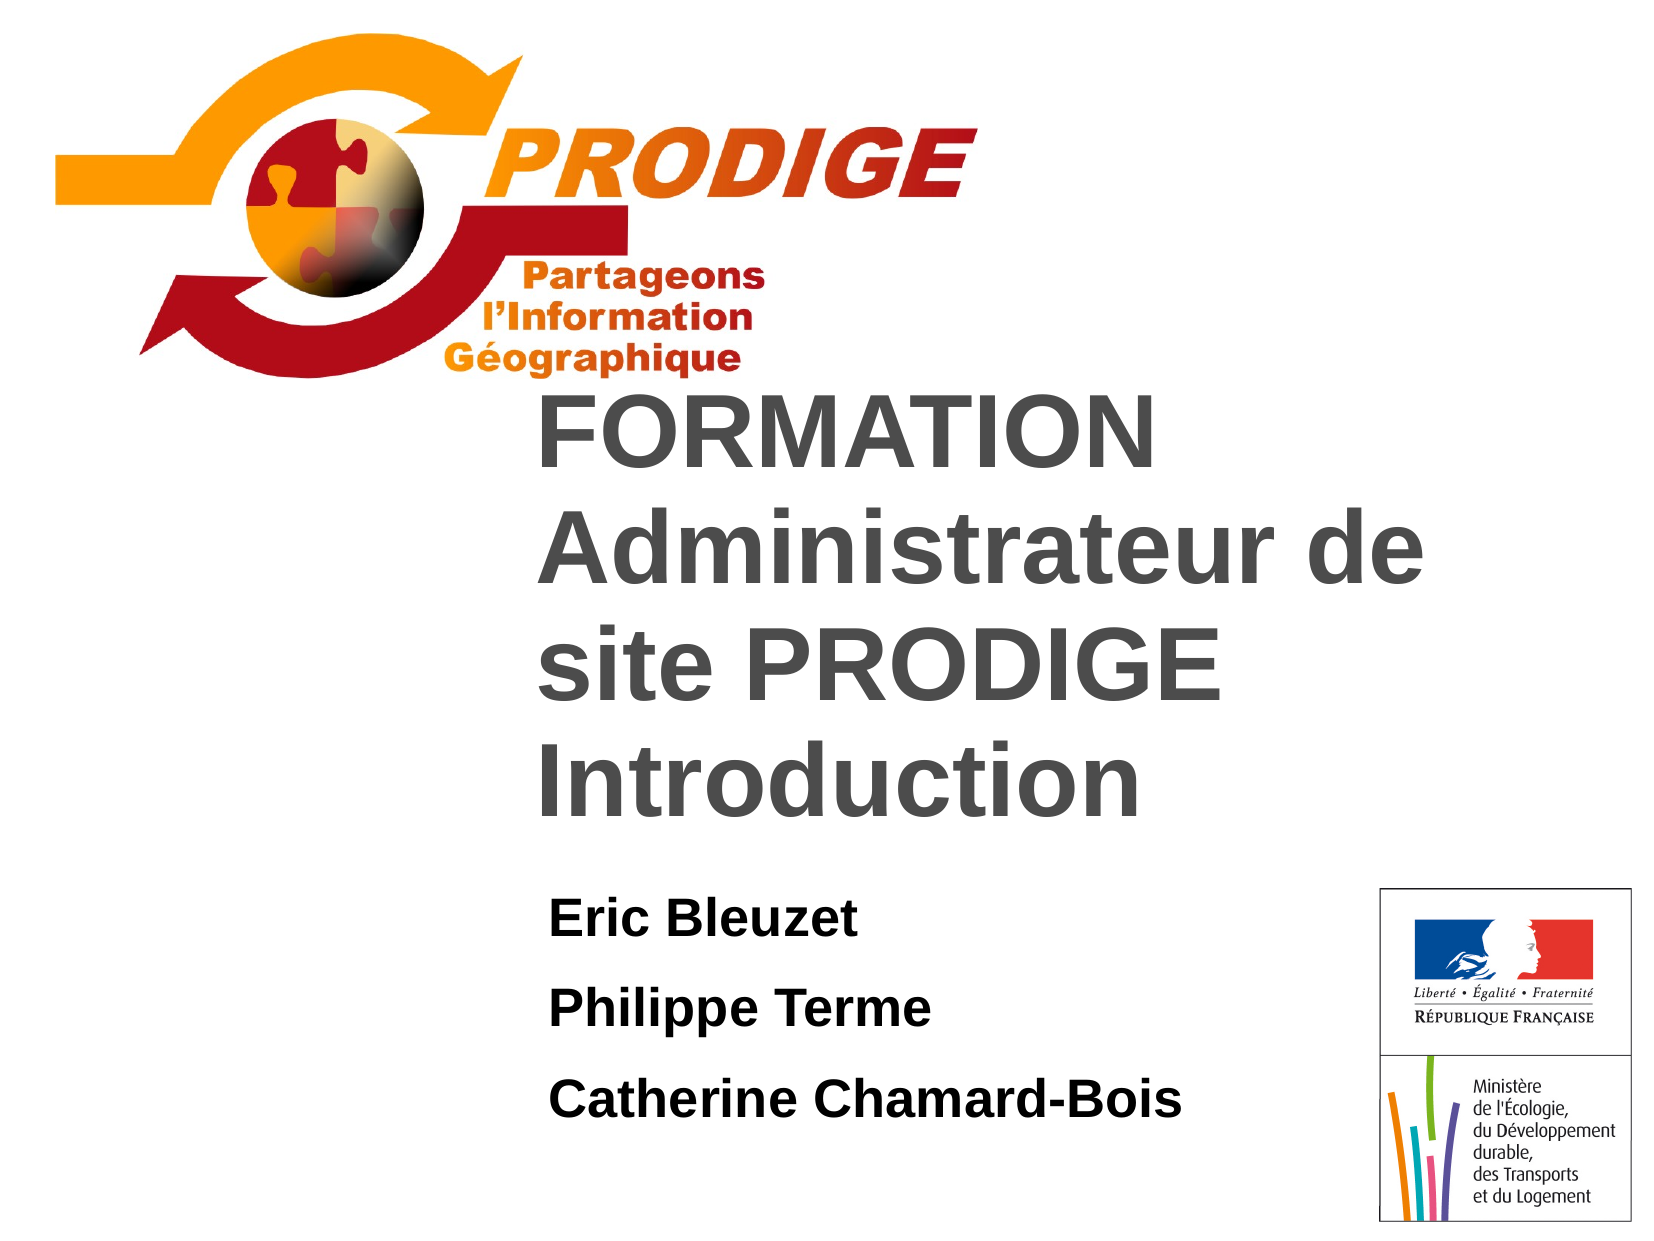

# FORMATION Administrateur de site PRODIGE Introduction
Eric Bleuzet
Philippe Terme
Catherine Chamard-Bois